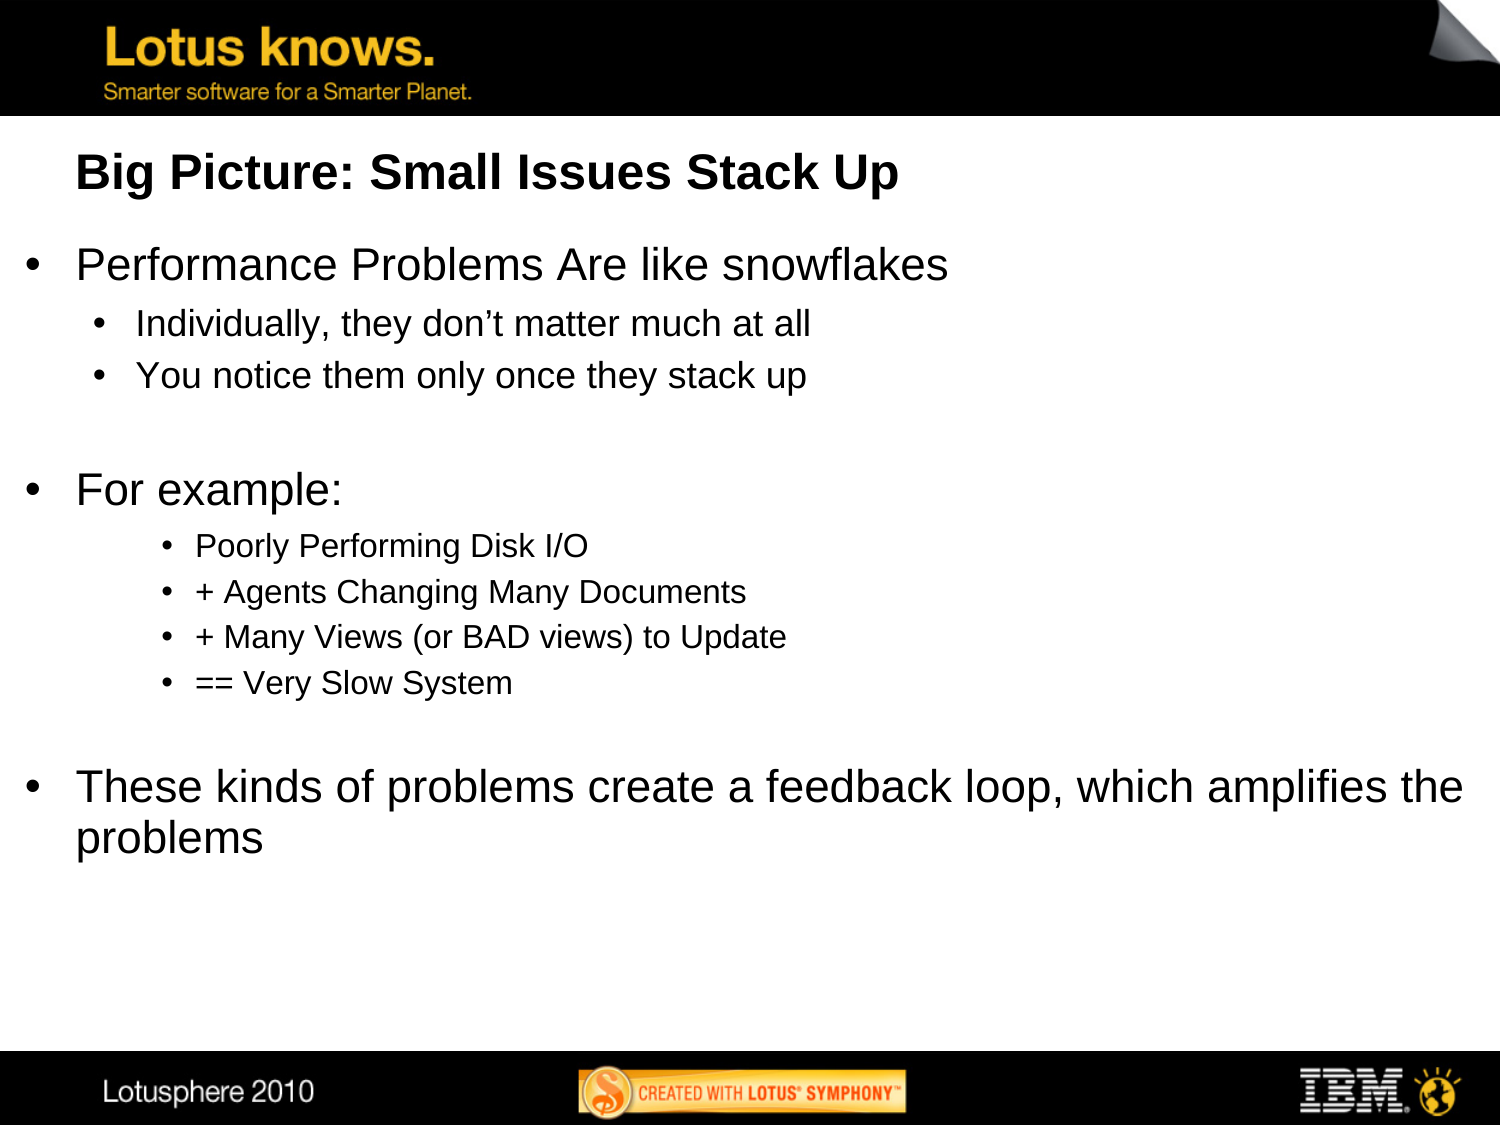

# Big Picture: Small Issues Stack Up
Performance Problems Are like snowflakes
Individually, they don’t matter much at all
You notice them only once they stack up
For example:
Poorly Performing Disk I/O
+ Agents Changing Many Documents
+ Many Views (or BAD views) to Update
== Very Slow System
These kinds of problems create a feedback loop, which amplifies the problems